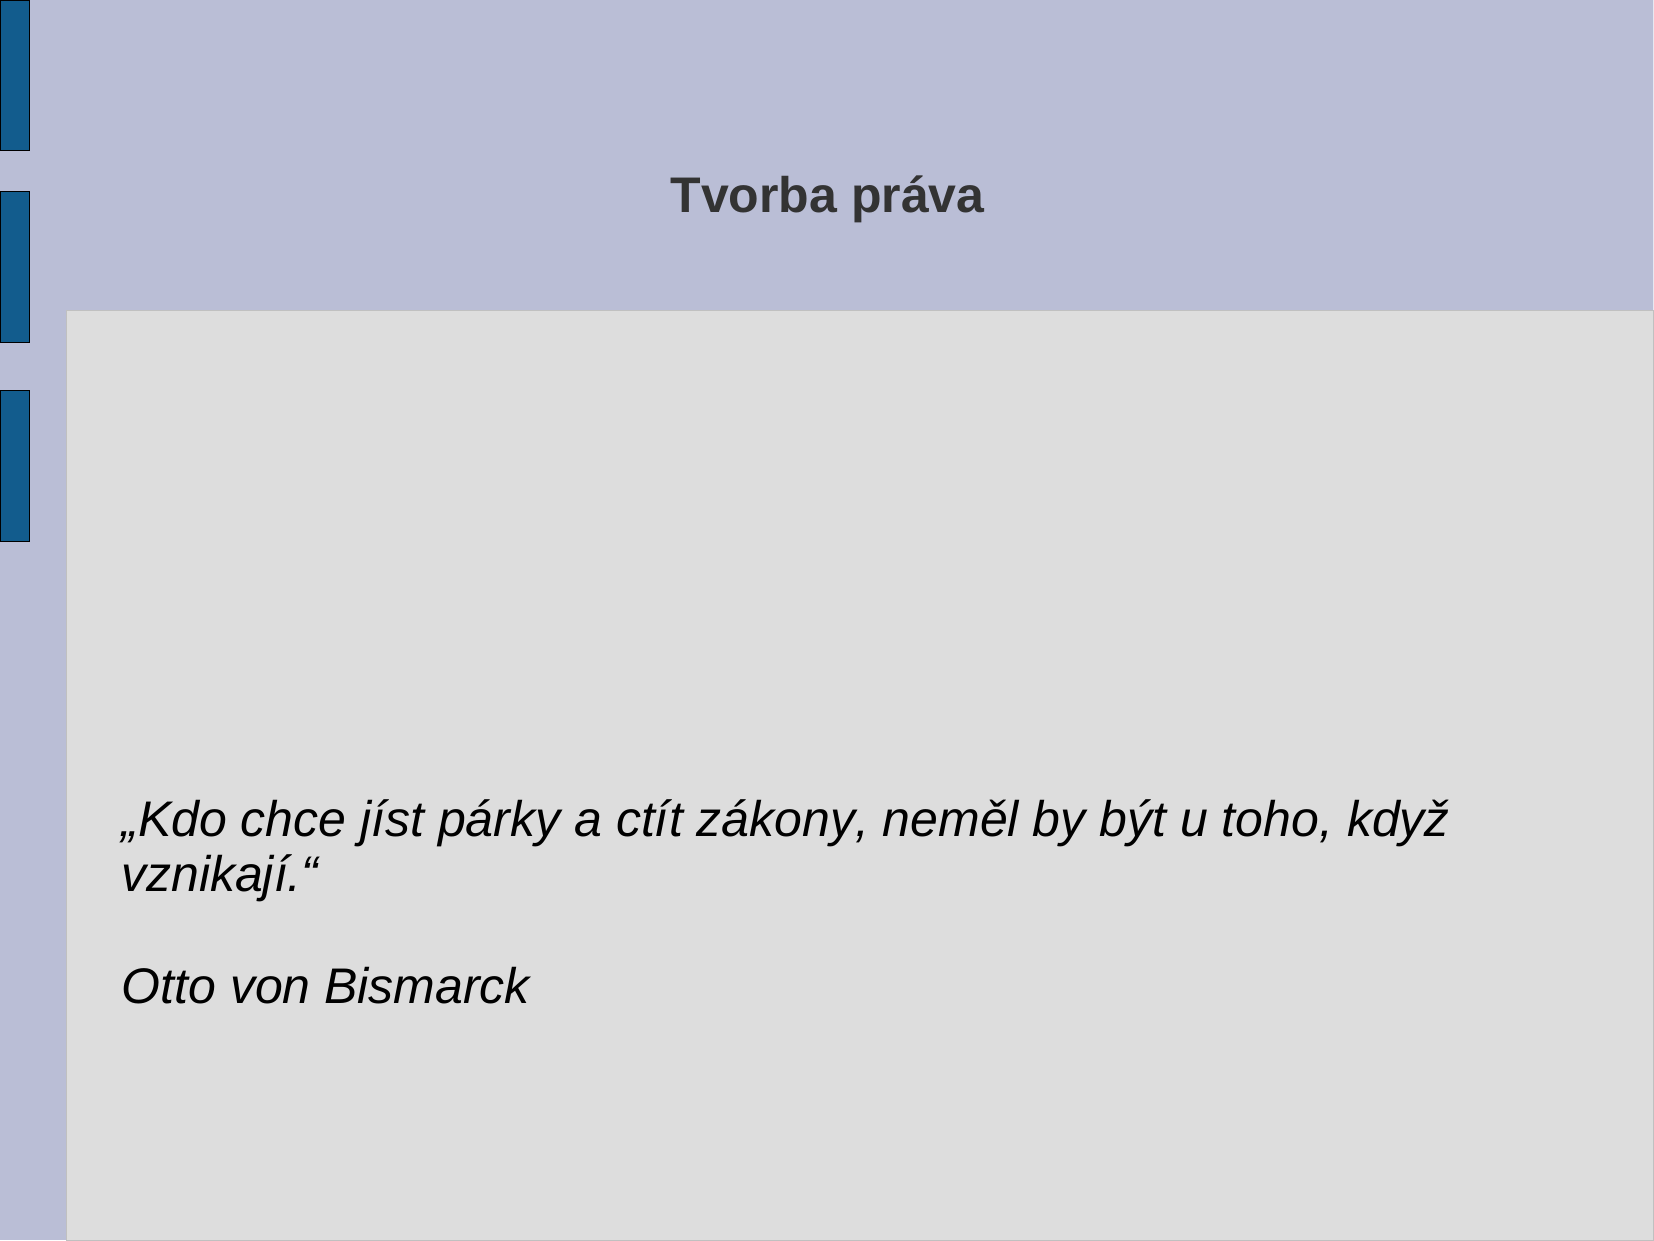

# Tvorba práva
„Kdo chce jíst párky a ctít zákony, neměl by být u toho, když vznikají.“
Otto von Bismarck